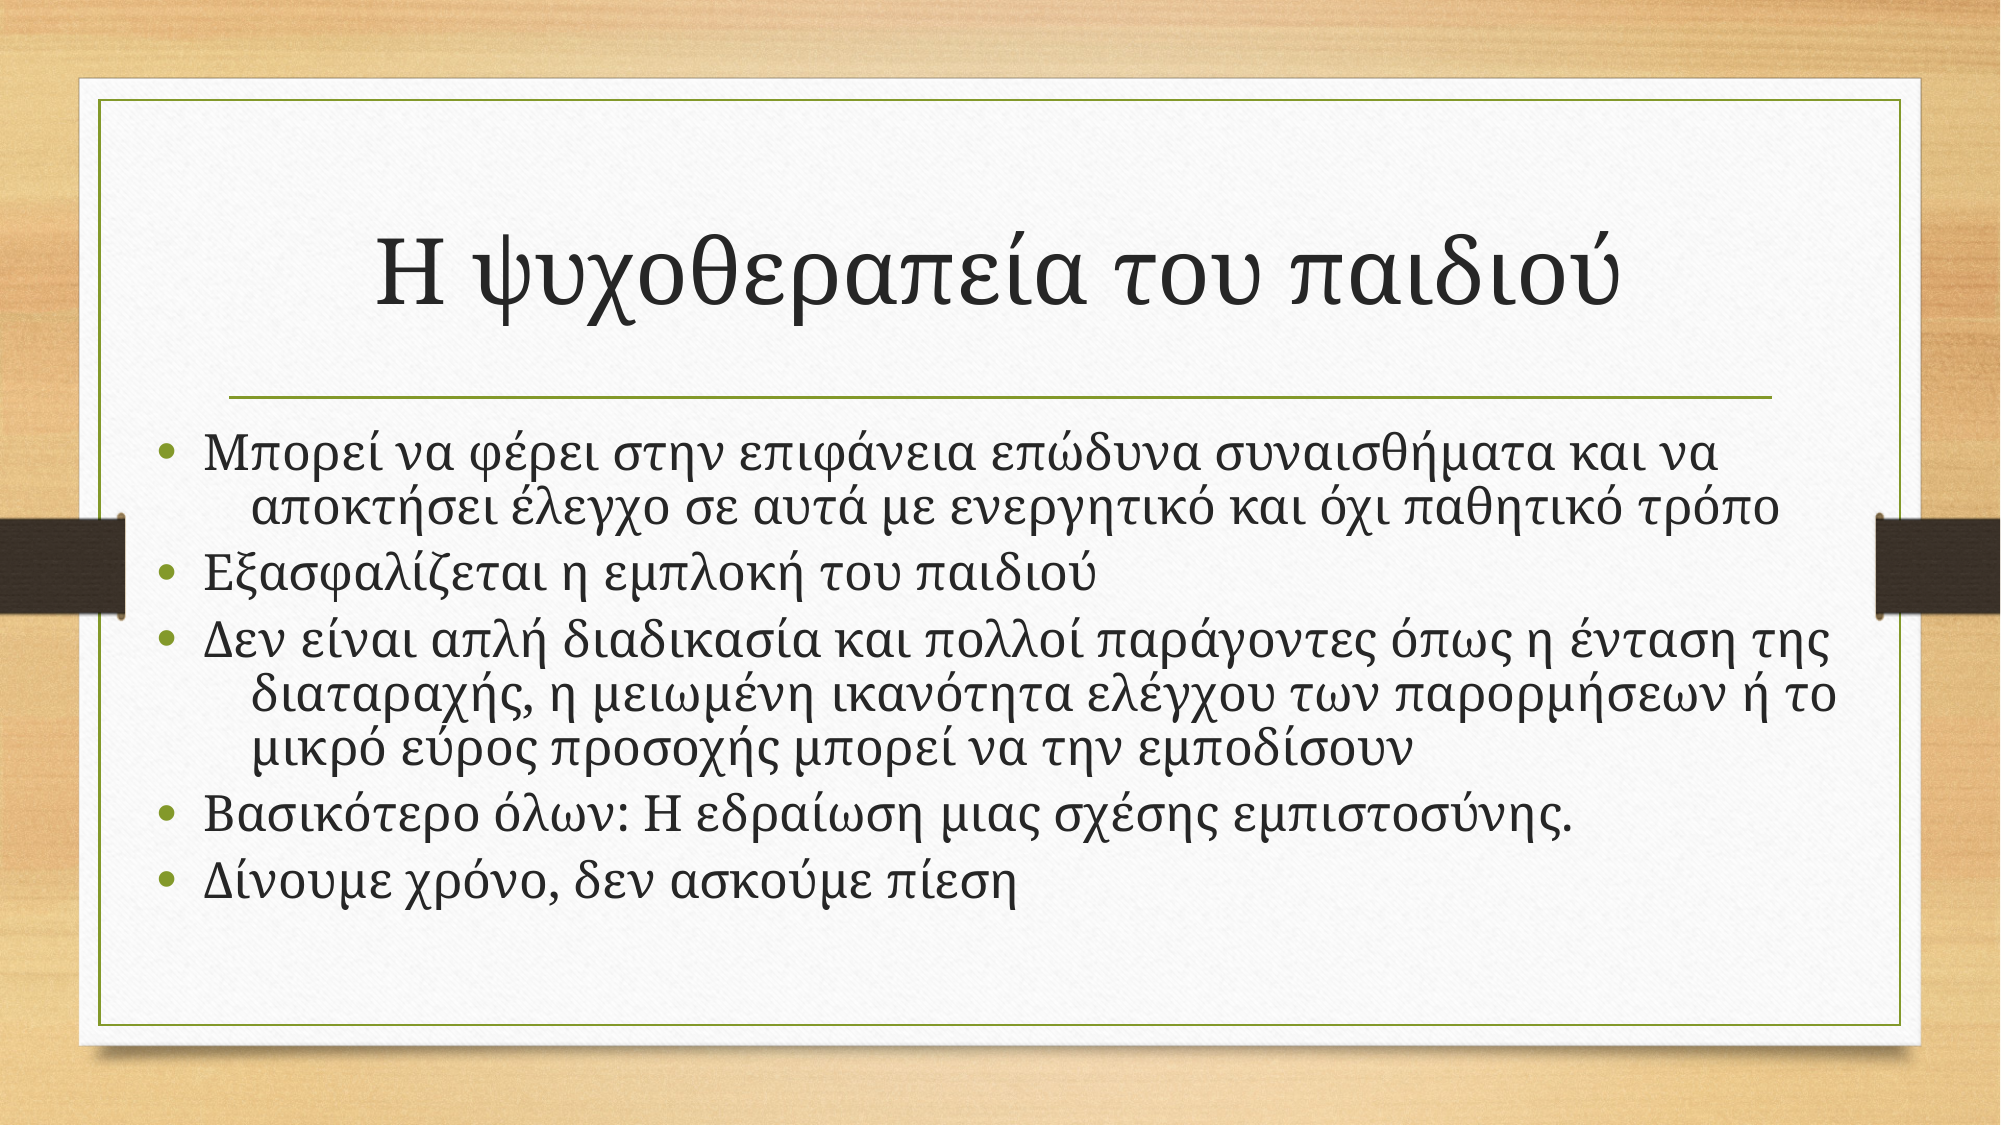

# Η ψυχοθεραπεία του παιδιού
Μπορεί να φέρει στην επιφάνεια επώδυνα συναισθήματα και να αποκτήσει έλεγχο σε αυτά με ενεργητικό και όχι παθητικό τρόπο
Εξασφαλίζεται η εμπλοκή του παιδιού
Δεν είναι απλή διαδικασία και πολλοί παράγοντες όπως η ένταση της διαταραχής, η μειωμένη ικανότητα ελέγχου των παρορμήσεων ή το μικρό εύρος προσοχής μπορεί να την εμποδίσουν
Βασικότερο όλων: Η εδραίωση μιας σχέσης εμπιστοσύνης.
Δίνουμε χρόνο, δεν ασκούμε πίεση